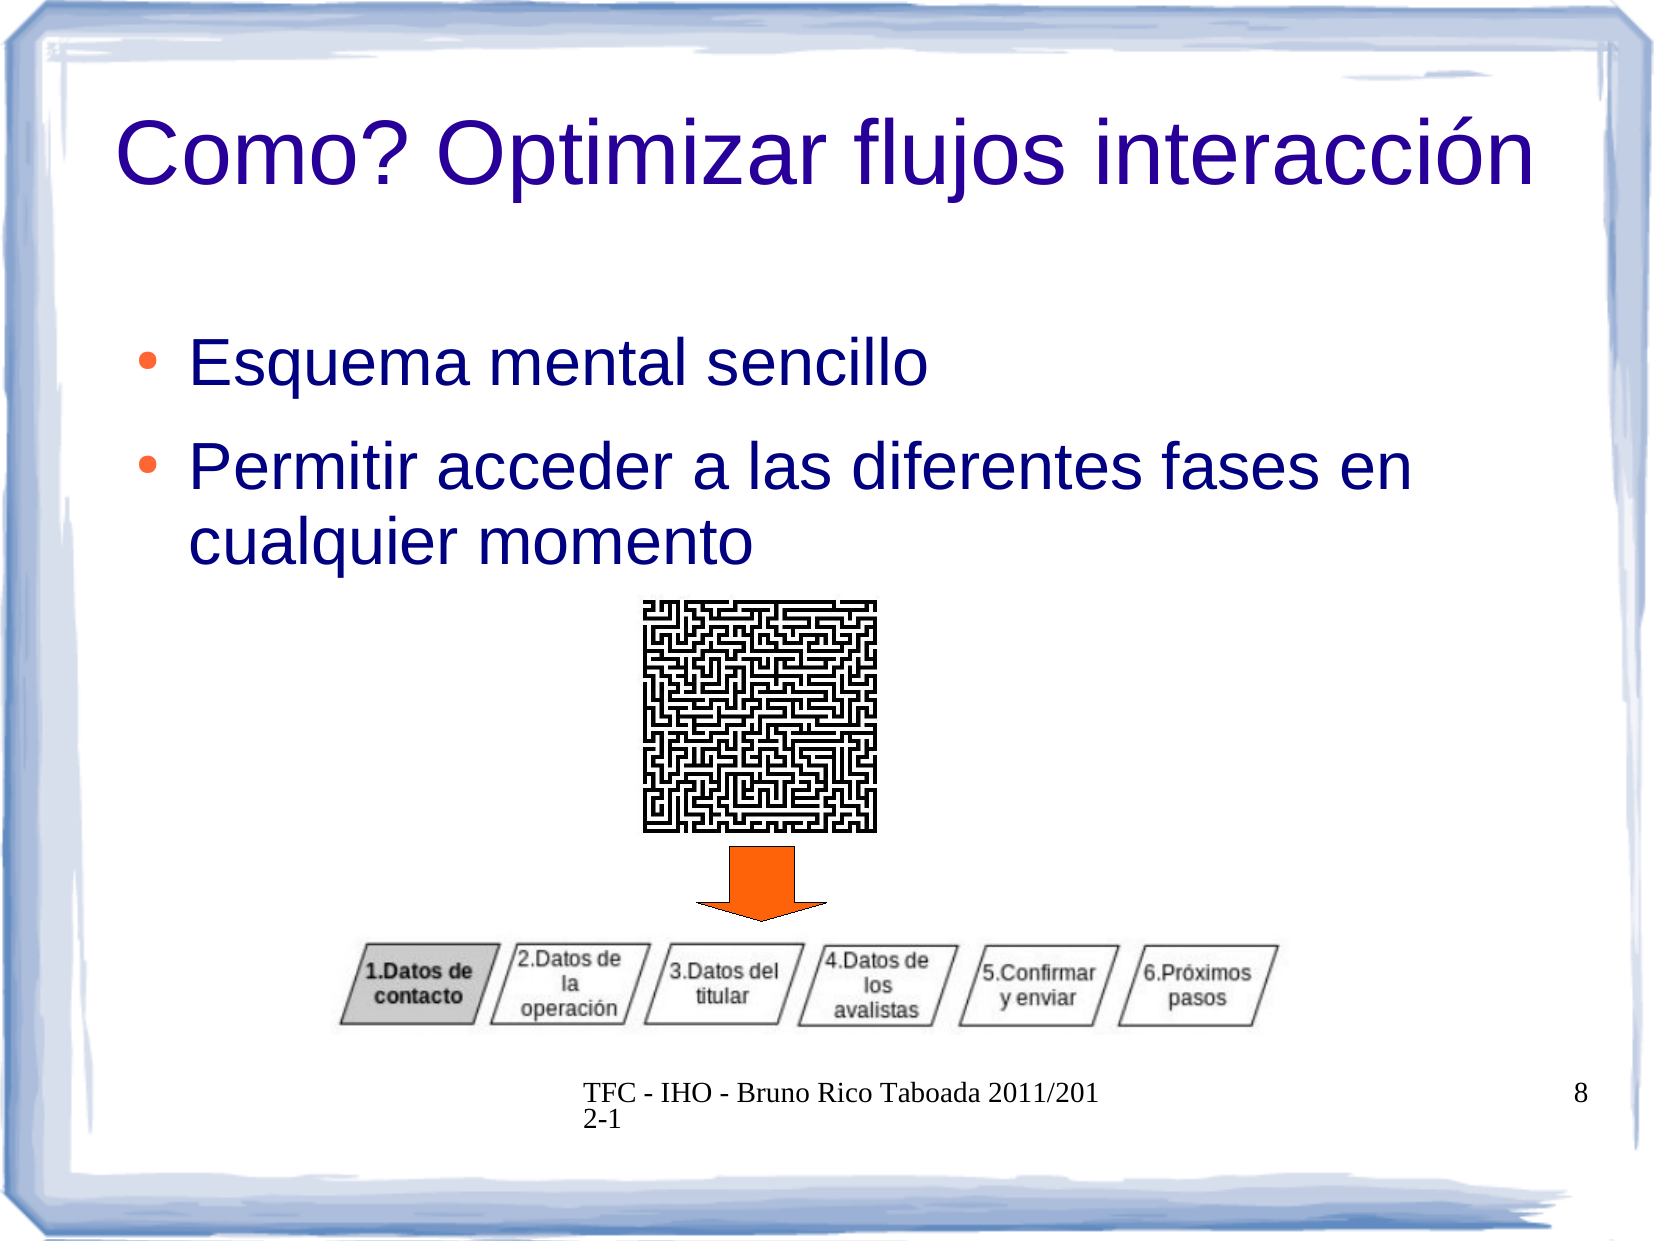

# Como? Optimizar flujos interacción
Esquema mental sencillo
Permitir acceder a las diferentes fases en cualquier momento
TFC - IHO - Bruno Rico Taboada 2011/2012-1
8